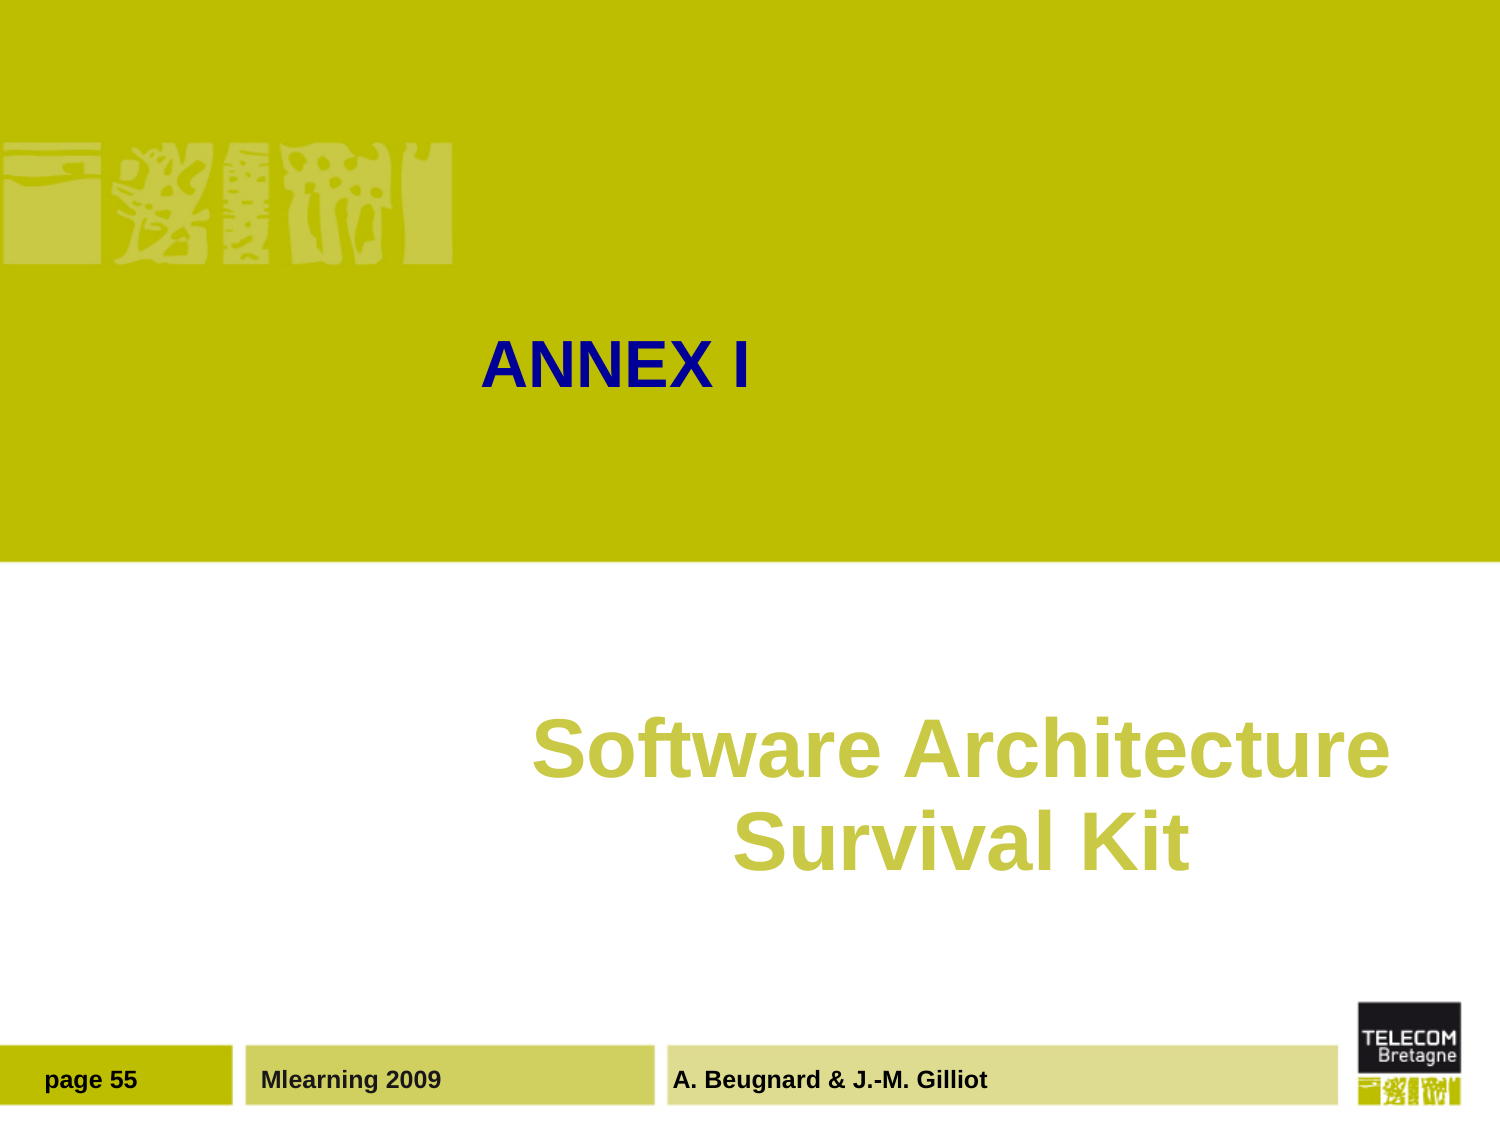

# ANNEX I
Software Architecture Survival Kit
55